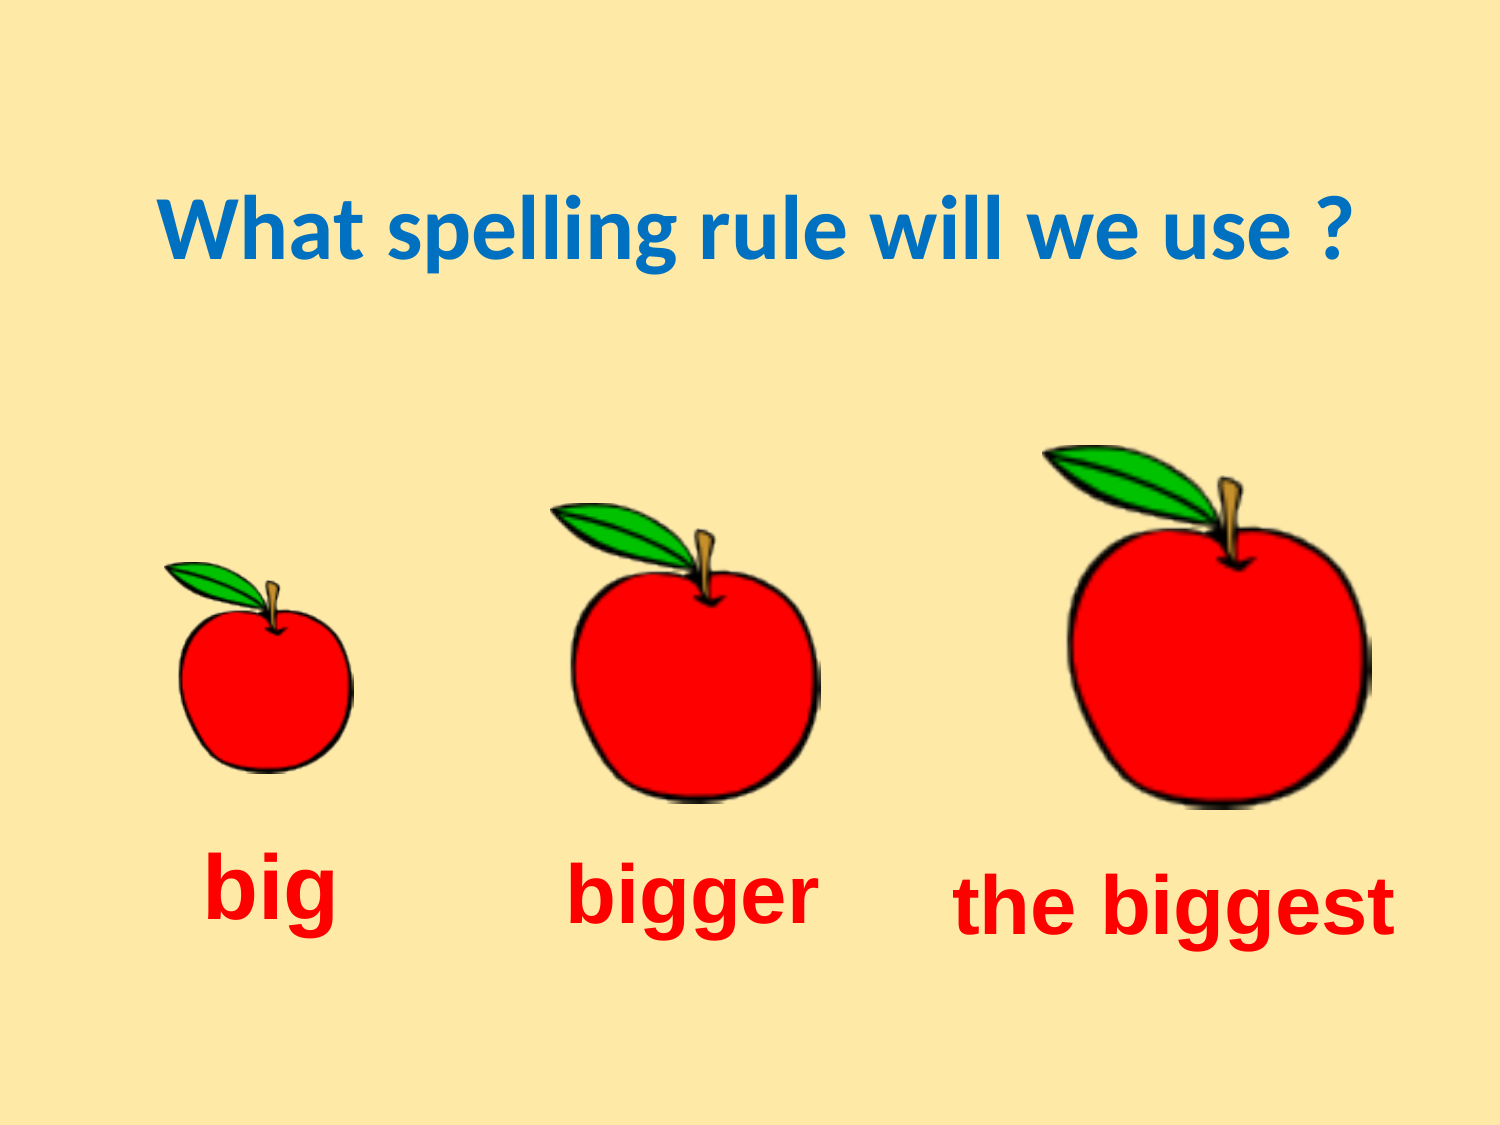

# What spelling rule will we use ?
big
bigger
the biggest